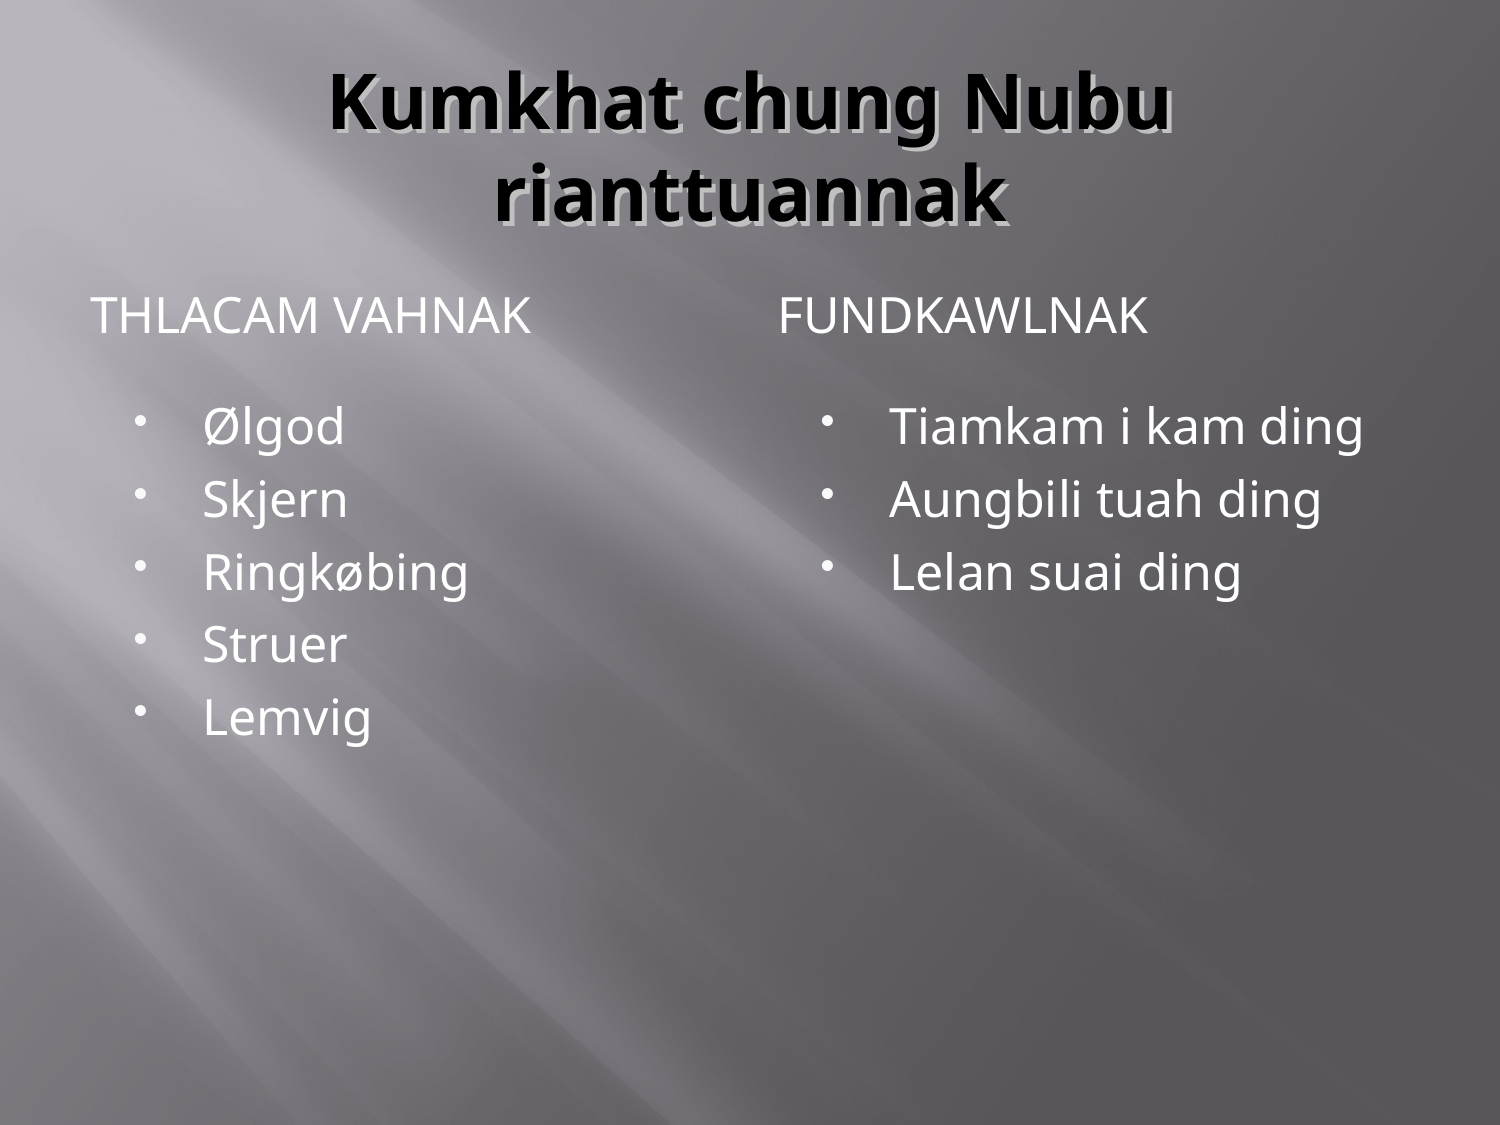

# Kumkhat chung Nubu rianttuannak
Thlacam vahnak
Fundkawlnak
Ølgod
Skjern
Ringkøbing
Struer
Lemvig
Tiamkam i kam ding
Aungbili tuah ding
Lelan suai ding